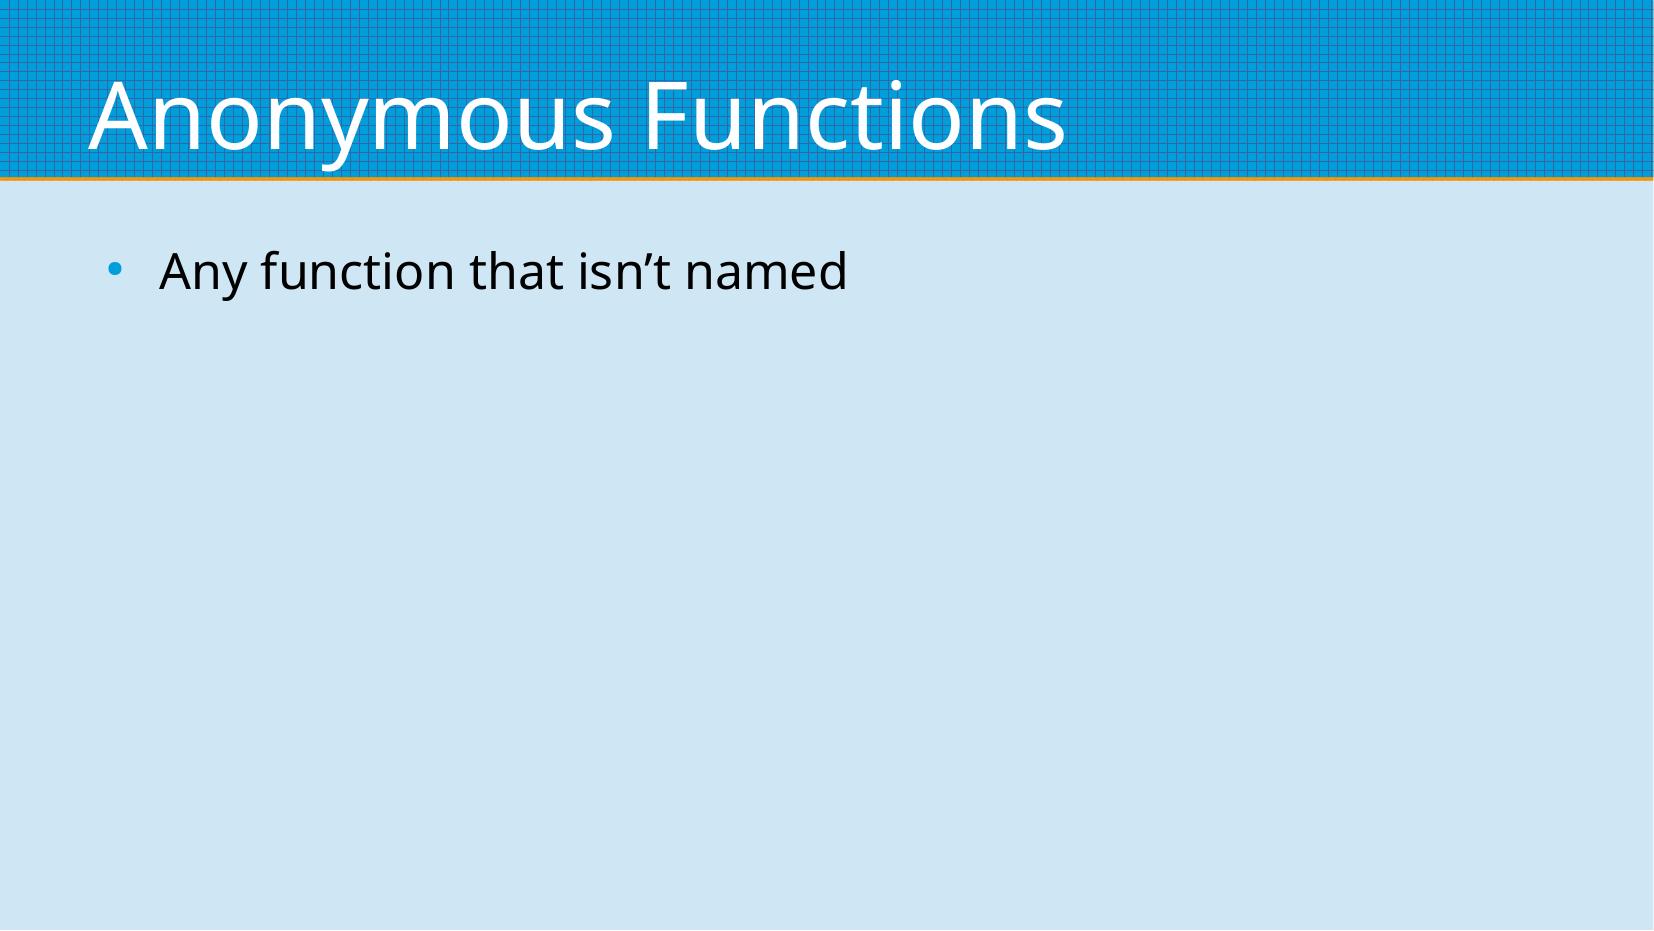

# Anonymous Functions
Any function that isn’t named